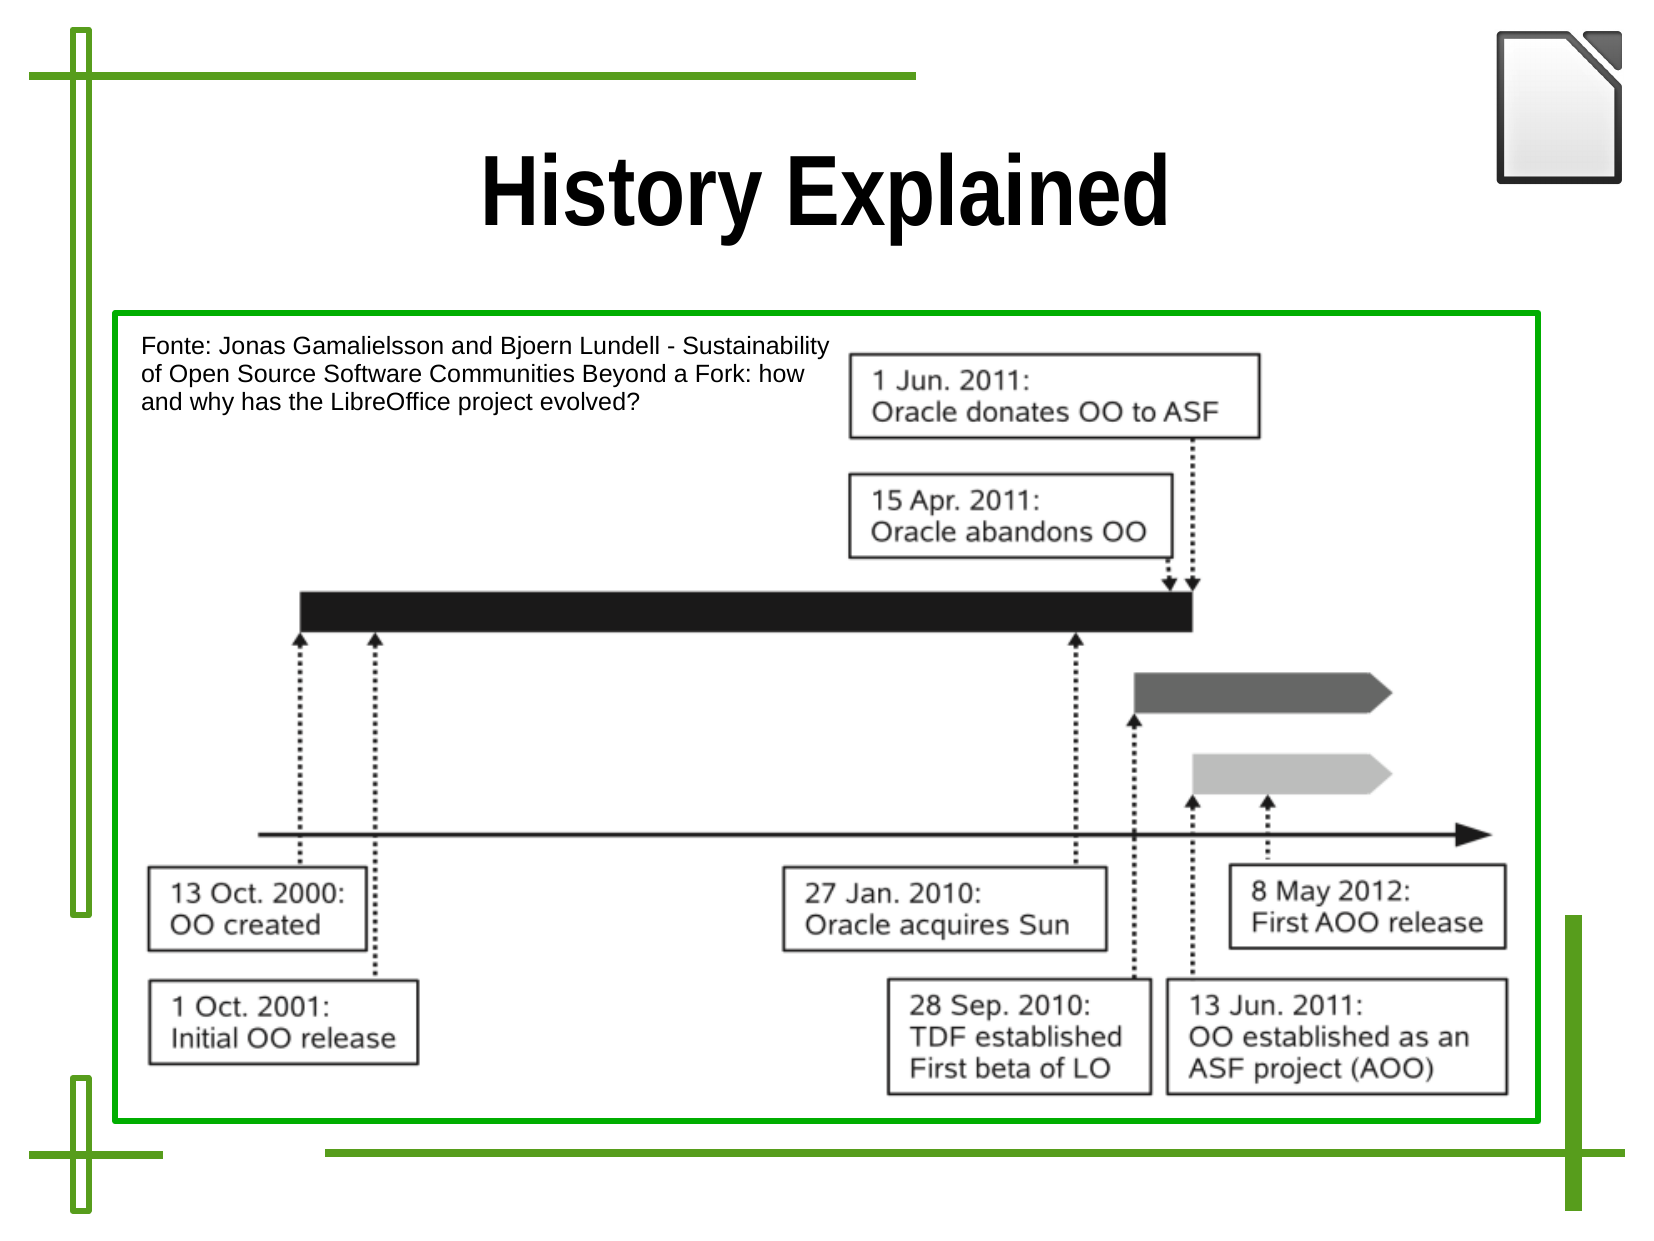

# History Explained
Fonte: Jonas Gamalielsson and Bjoern Lundell - Sustainability of Open Source Software Communities Beyond a Fork: how and why has the LibreOffice project evolved?